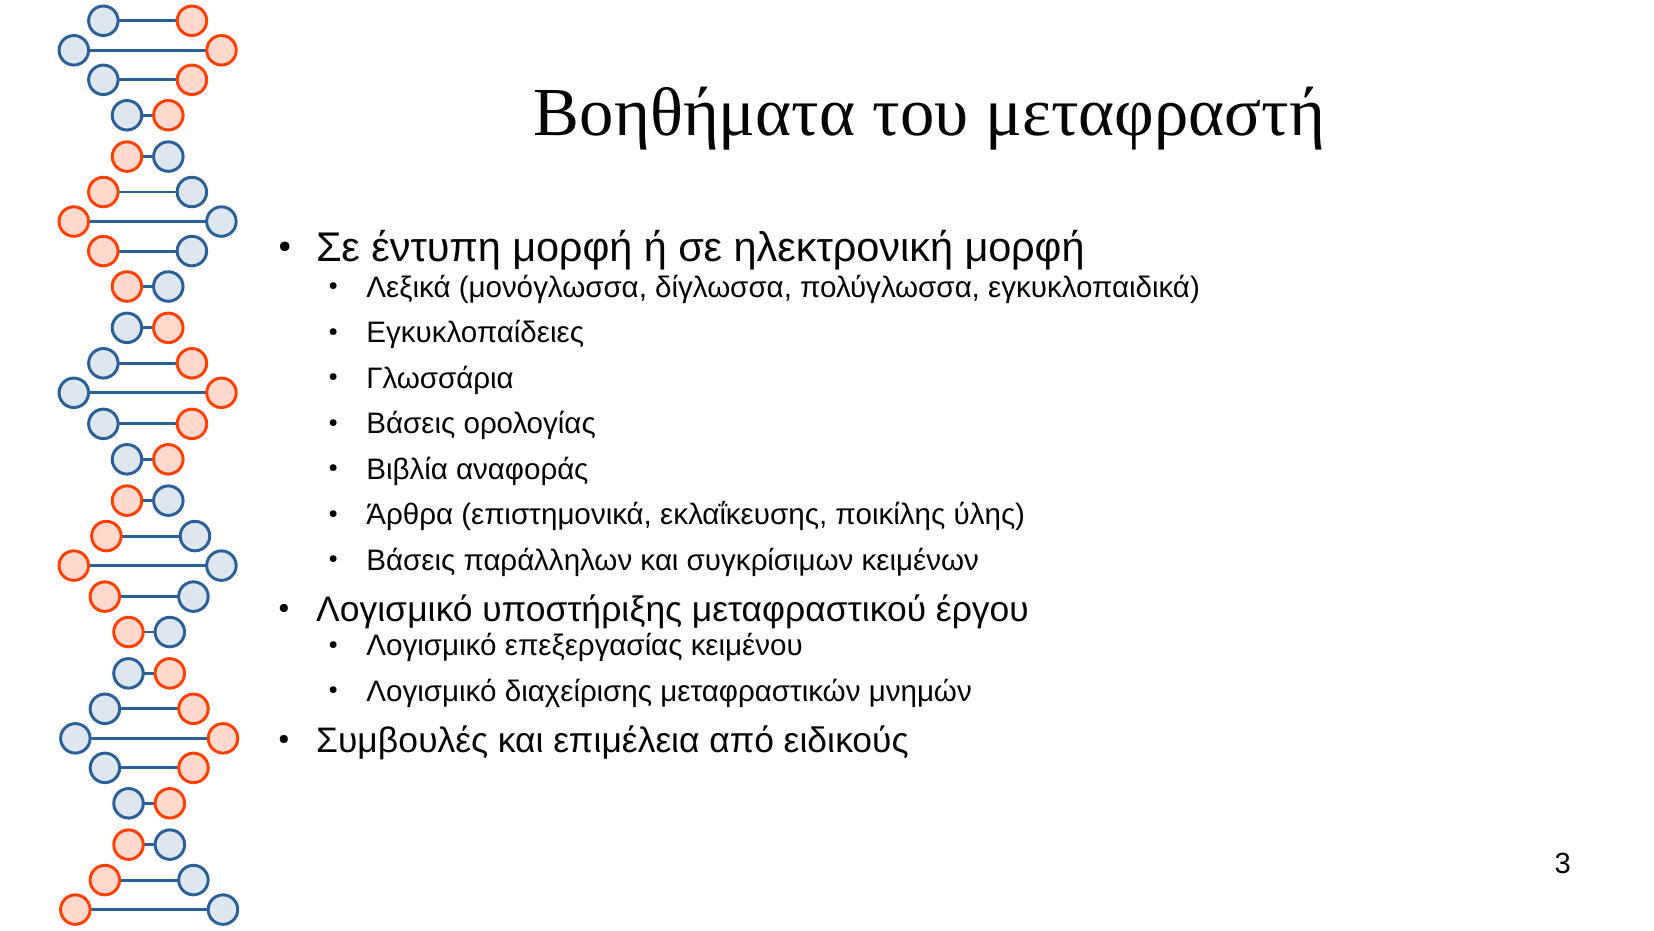

# Βοηθήματα του μεταφραστή
Σε έντυπη μορφή ή σε ηλεκτρονική μορφή
Λεξικά (μονόγλωσσα, δίγλωσσα, πολύγλωσσα, εγκυκλοπαιδικά)
Εγκυκλοπαίδειες
Γλωσσάρια
Βάσεις ορολογίας
Βιβλία αναφοράς
Άρθρα (επιστημονικά, εκλαΐκευσης, ποικίλης ύλης)
Βάσεις παράλληλων και συγκρίσιμων κειμένων
Λογισμικό υποστήριξης μεταφραστικού έργου
Λογισμικό επεξεργασίας κειμένου
Λογισμικό διαχείρισης μεταφραστικών μνημών
Συμβουλές και επιμέλεια από ειδικούς
3